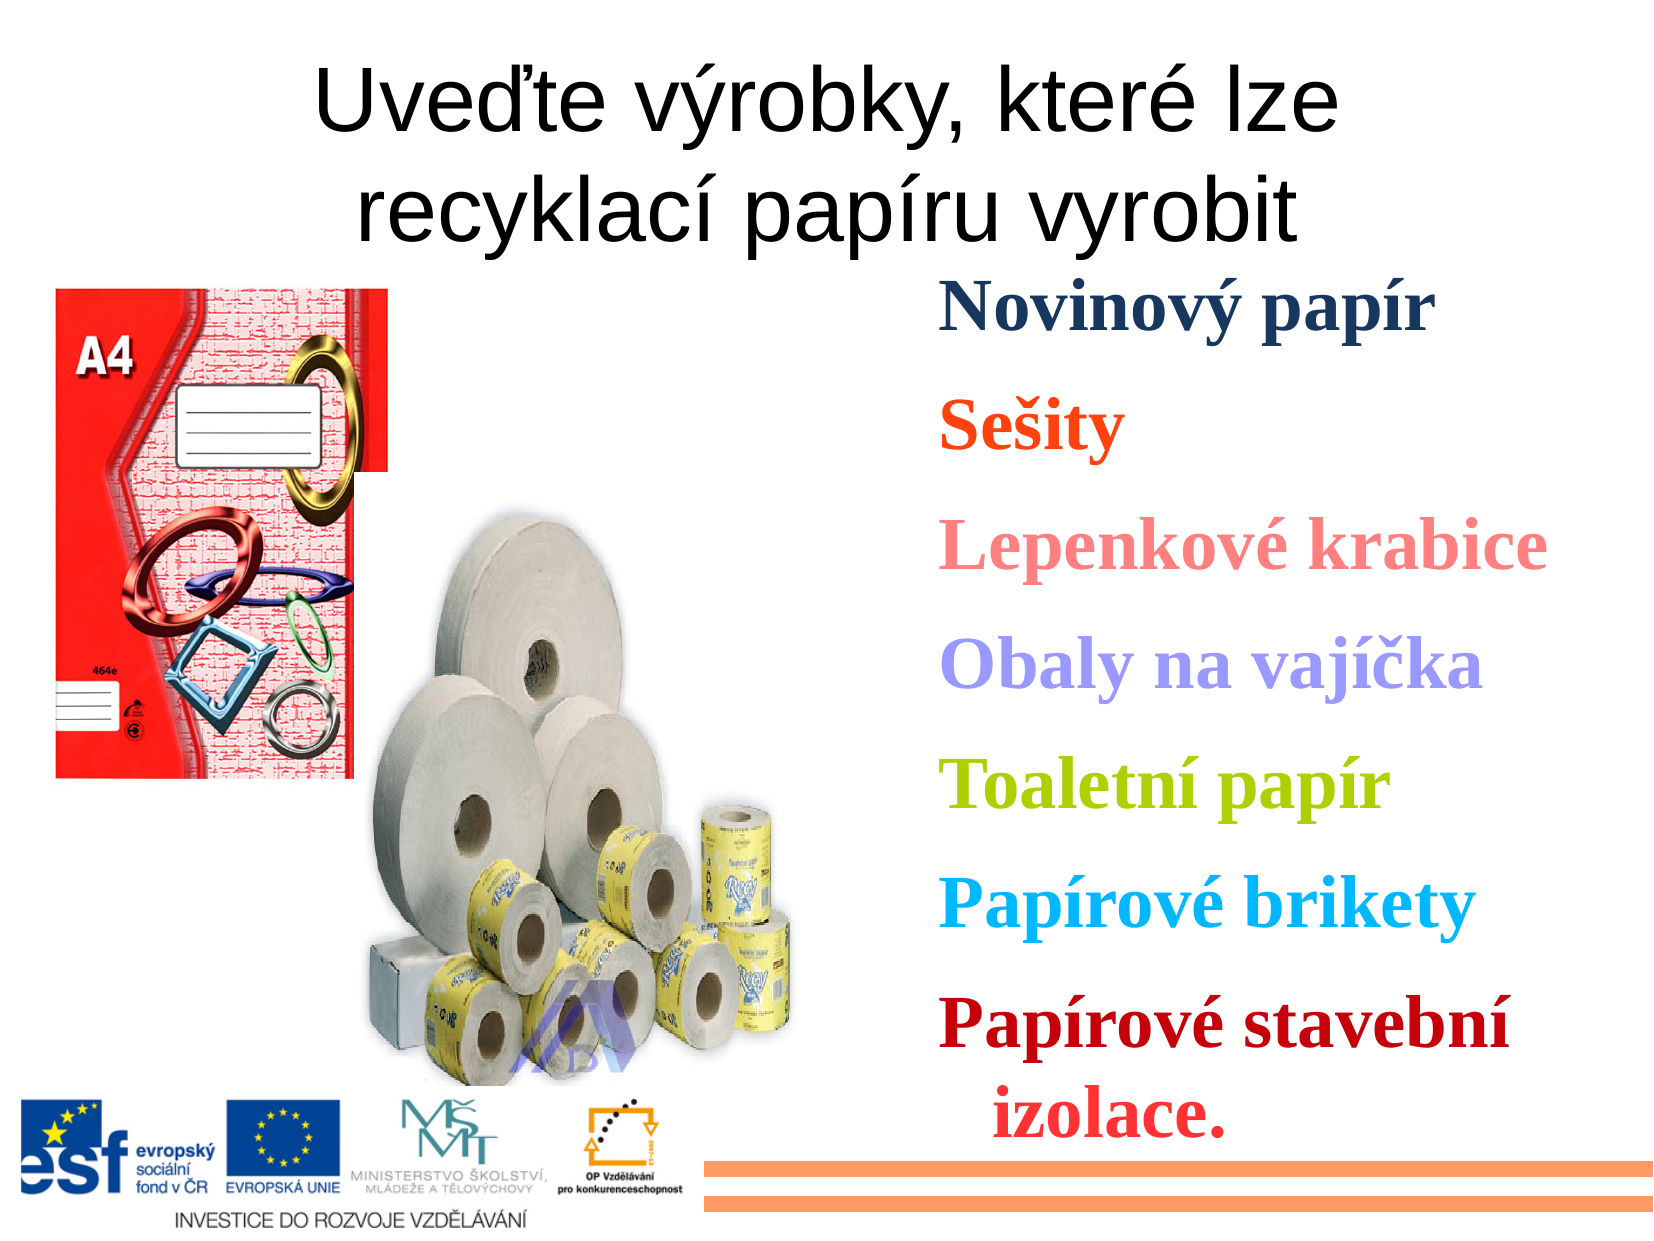

# Uveďte výrobky, které lze recyklací papíru vyrobit
Novinový papír
Sešity
Lepenkové krabice
Obaly na vajíčka
Toaletní papír
Papírové brikety
Papírové stavební izolace.